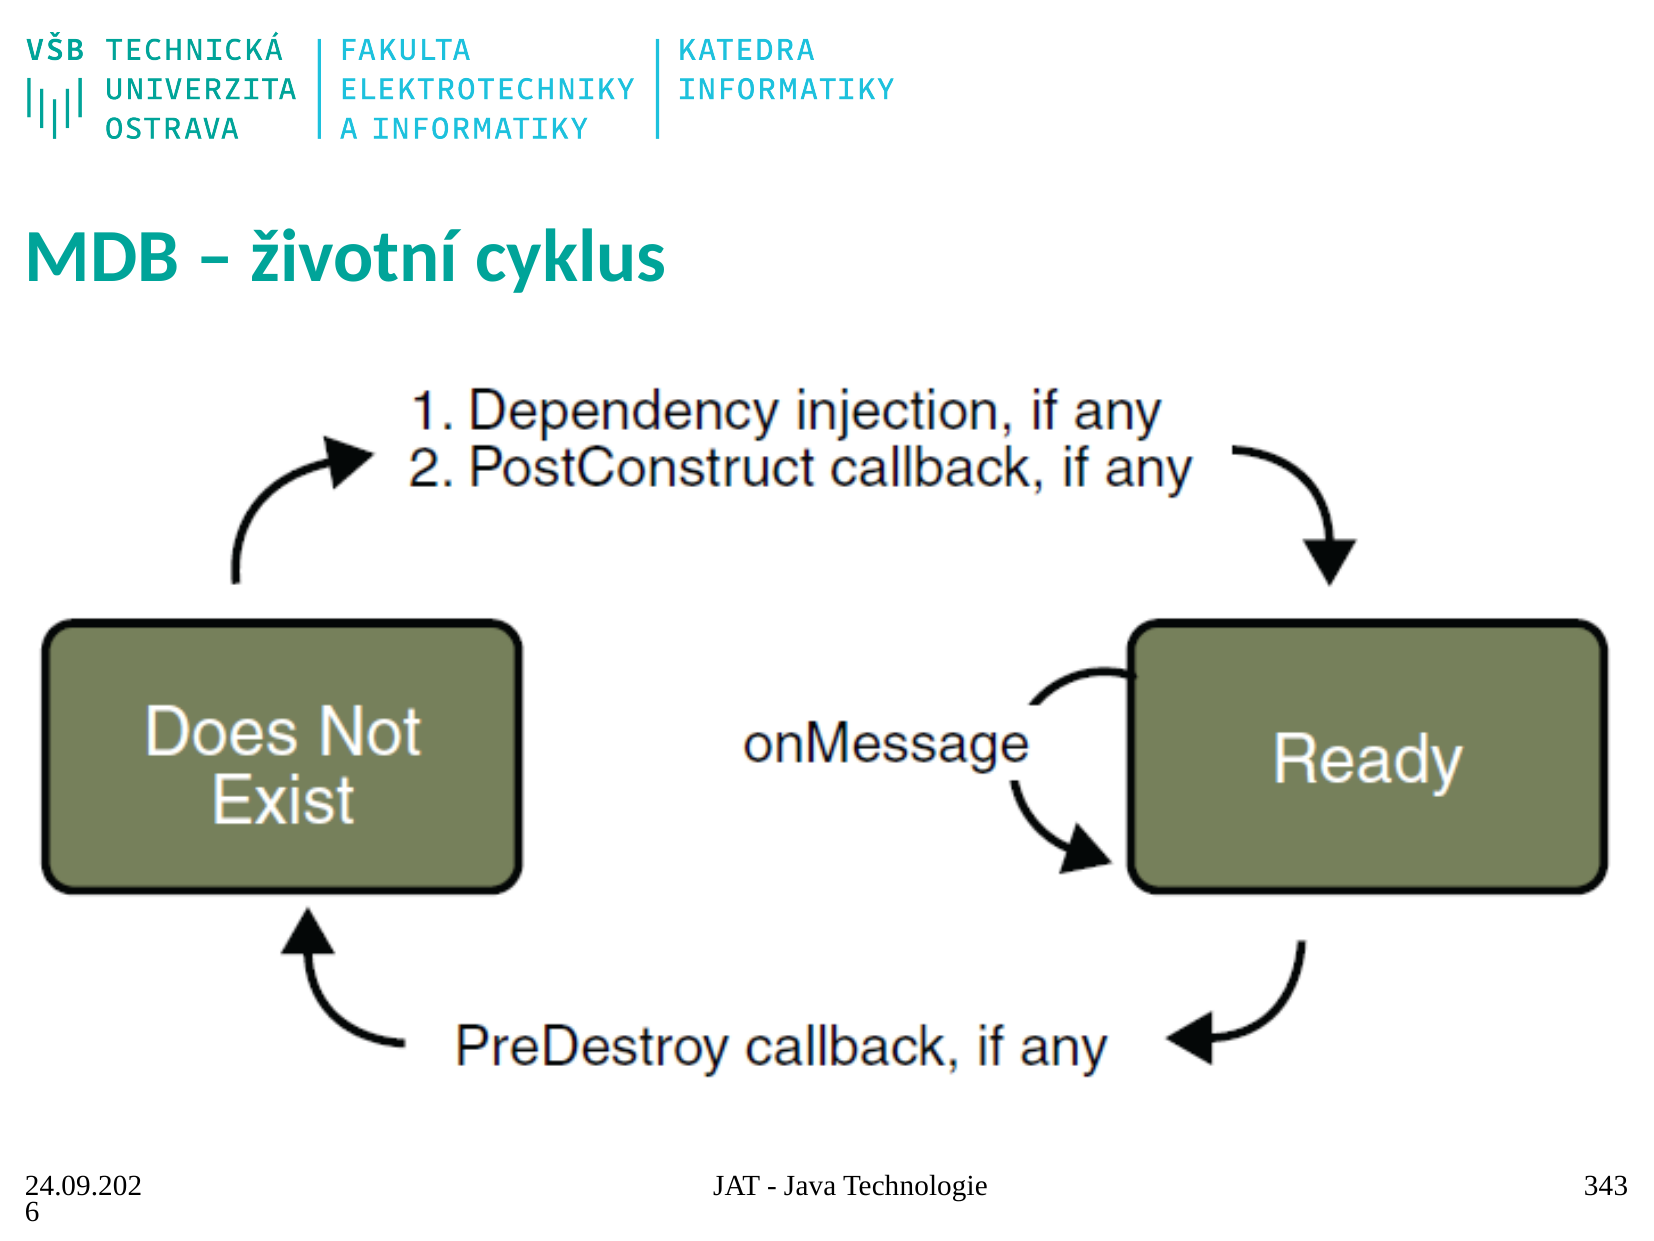

# MDB – životní cyklus
JAT - Java Technologie
343